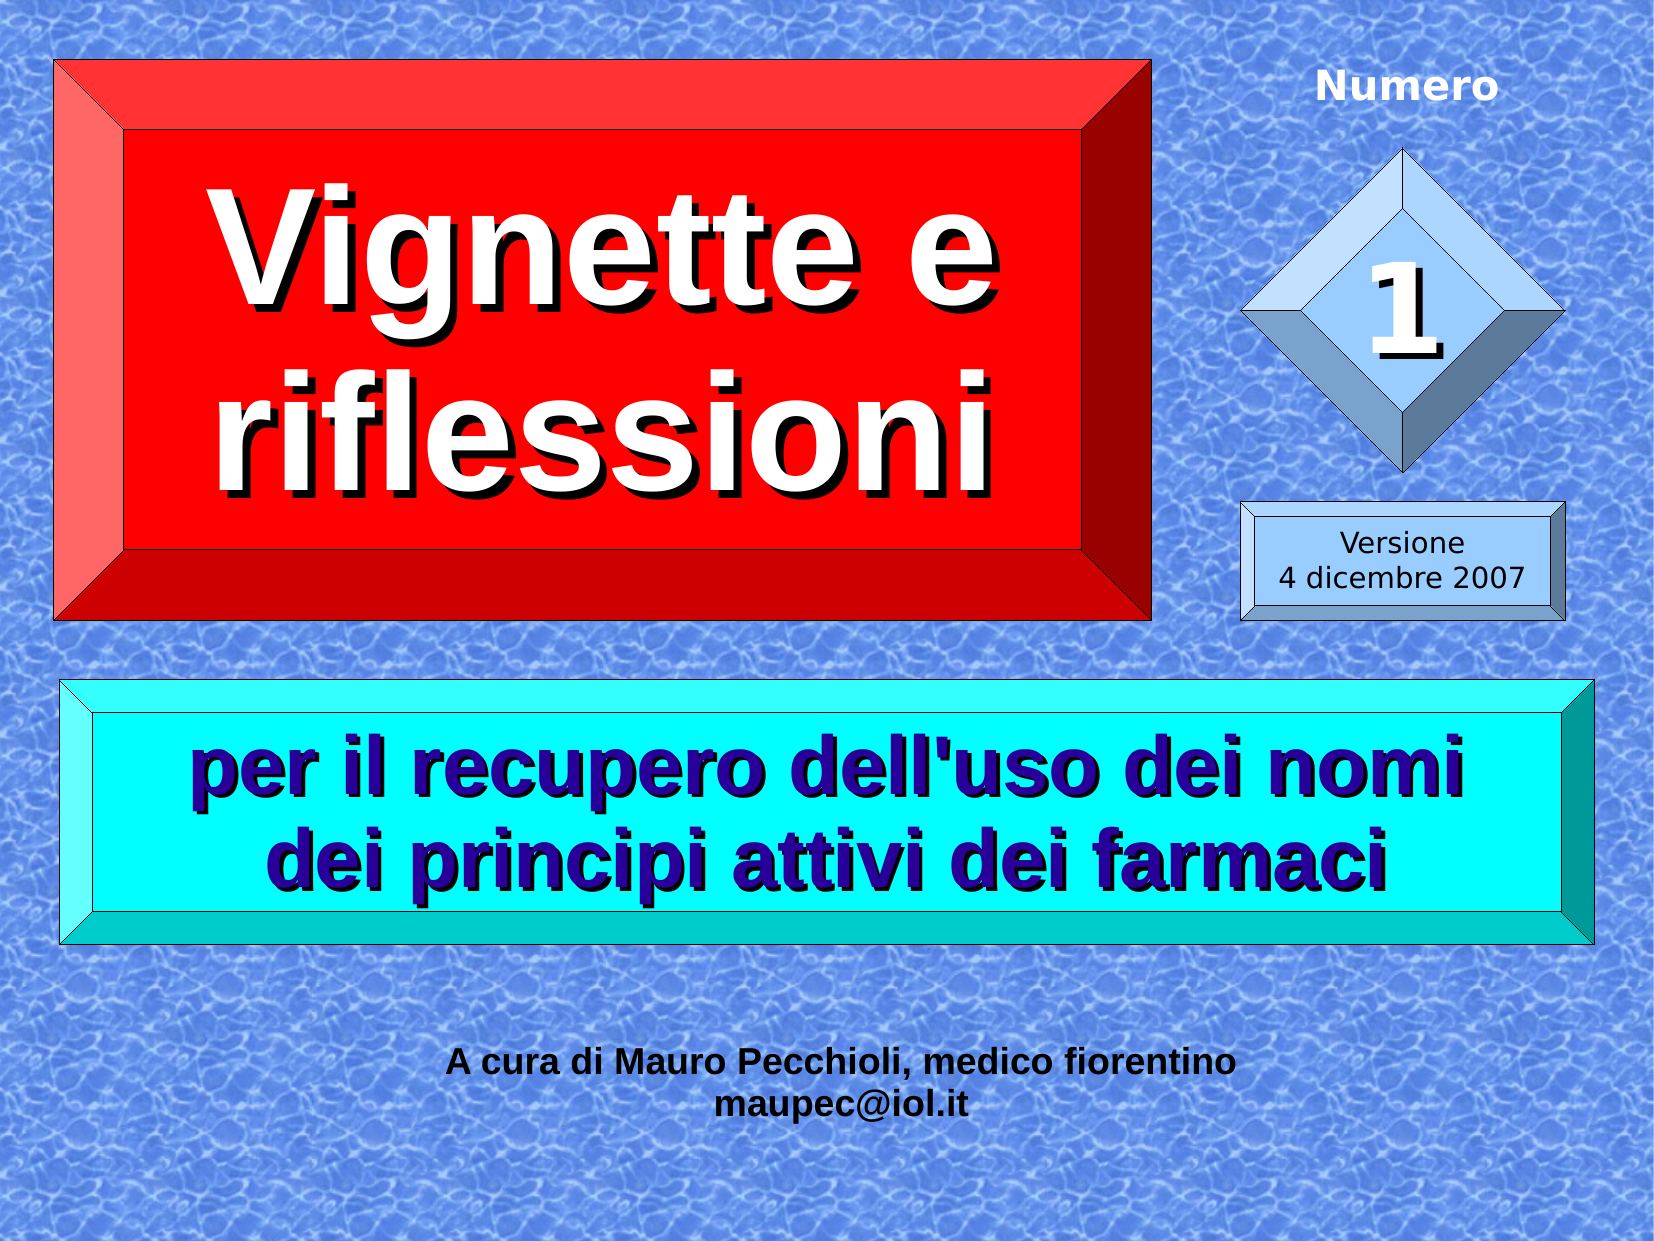

Numero
Vignette e
riflessioni
1
Versione
4 dicembre 2007
per il recupero dell'uso dei nomi
dei principi attivi dei farmaci
A cura di Mauro Pecchioli, medico fiorentino
maupec@iol.it